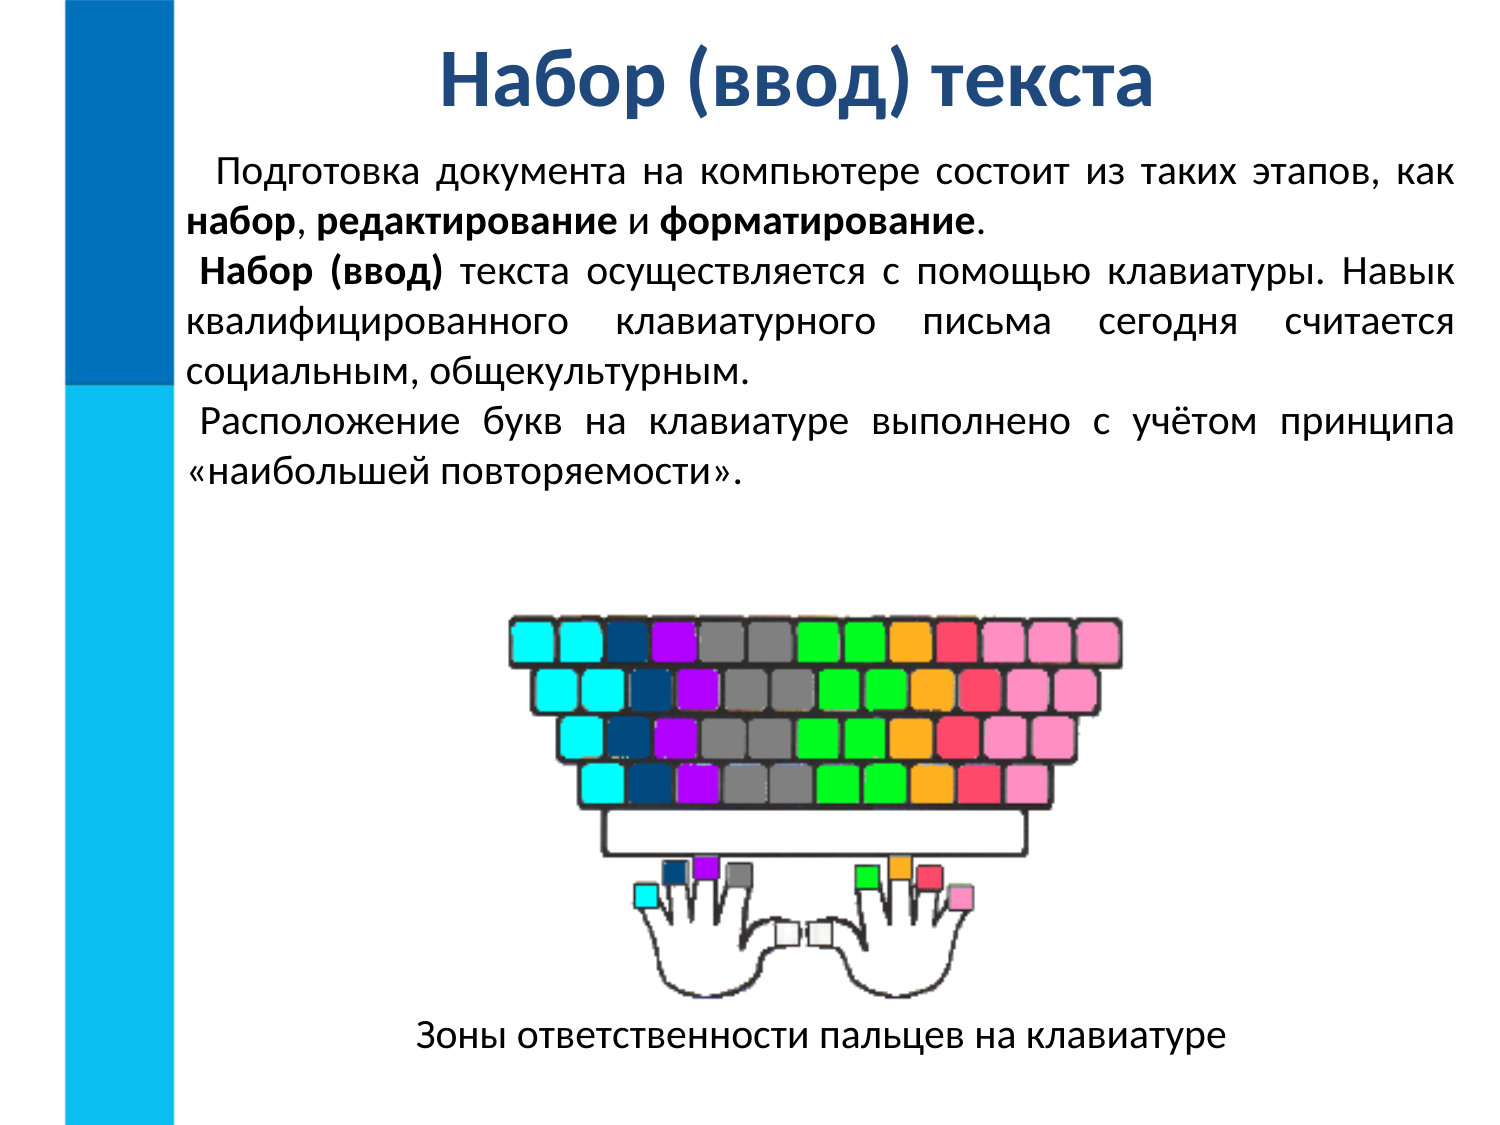

Набор (ввод) текста
Подготовка документа на компьютере состоит из таких этапов, как набор, редактирование и форматирование.
Набор (ввод) текста осуществляется с помощью клавиатуры. Навык квалифицированного клавиатурного письма сегодня считается социальным, общекультурным.
Расположение букв на клавиатуре выполнено с учётом принципа «наибольшей повторяемости».
Зоны ответственности пальцев на клавиатуре